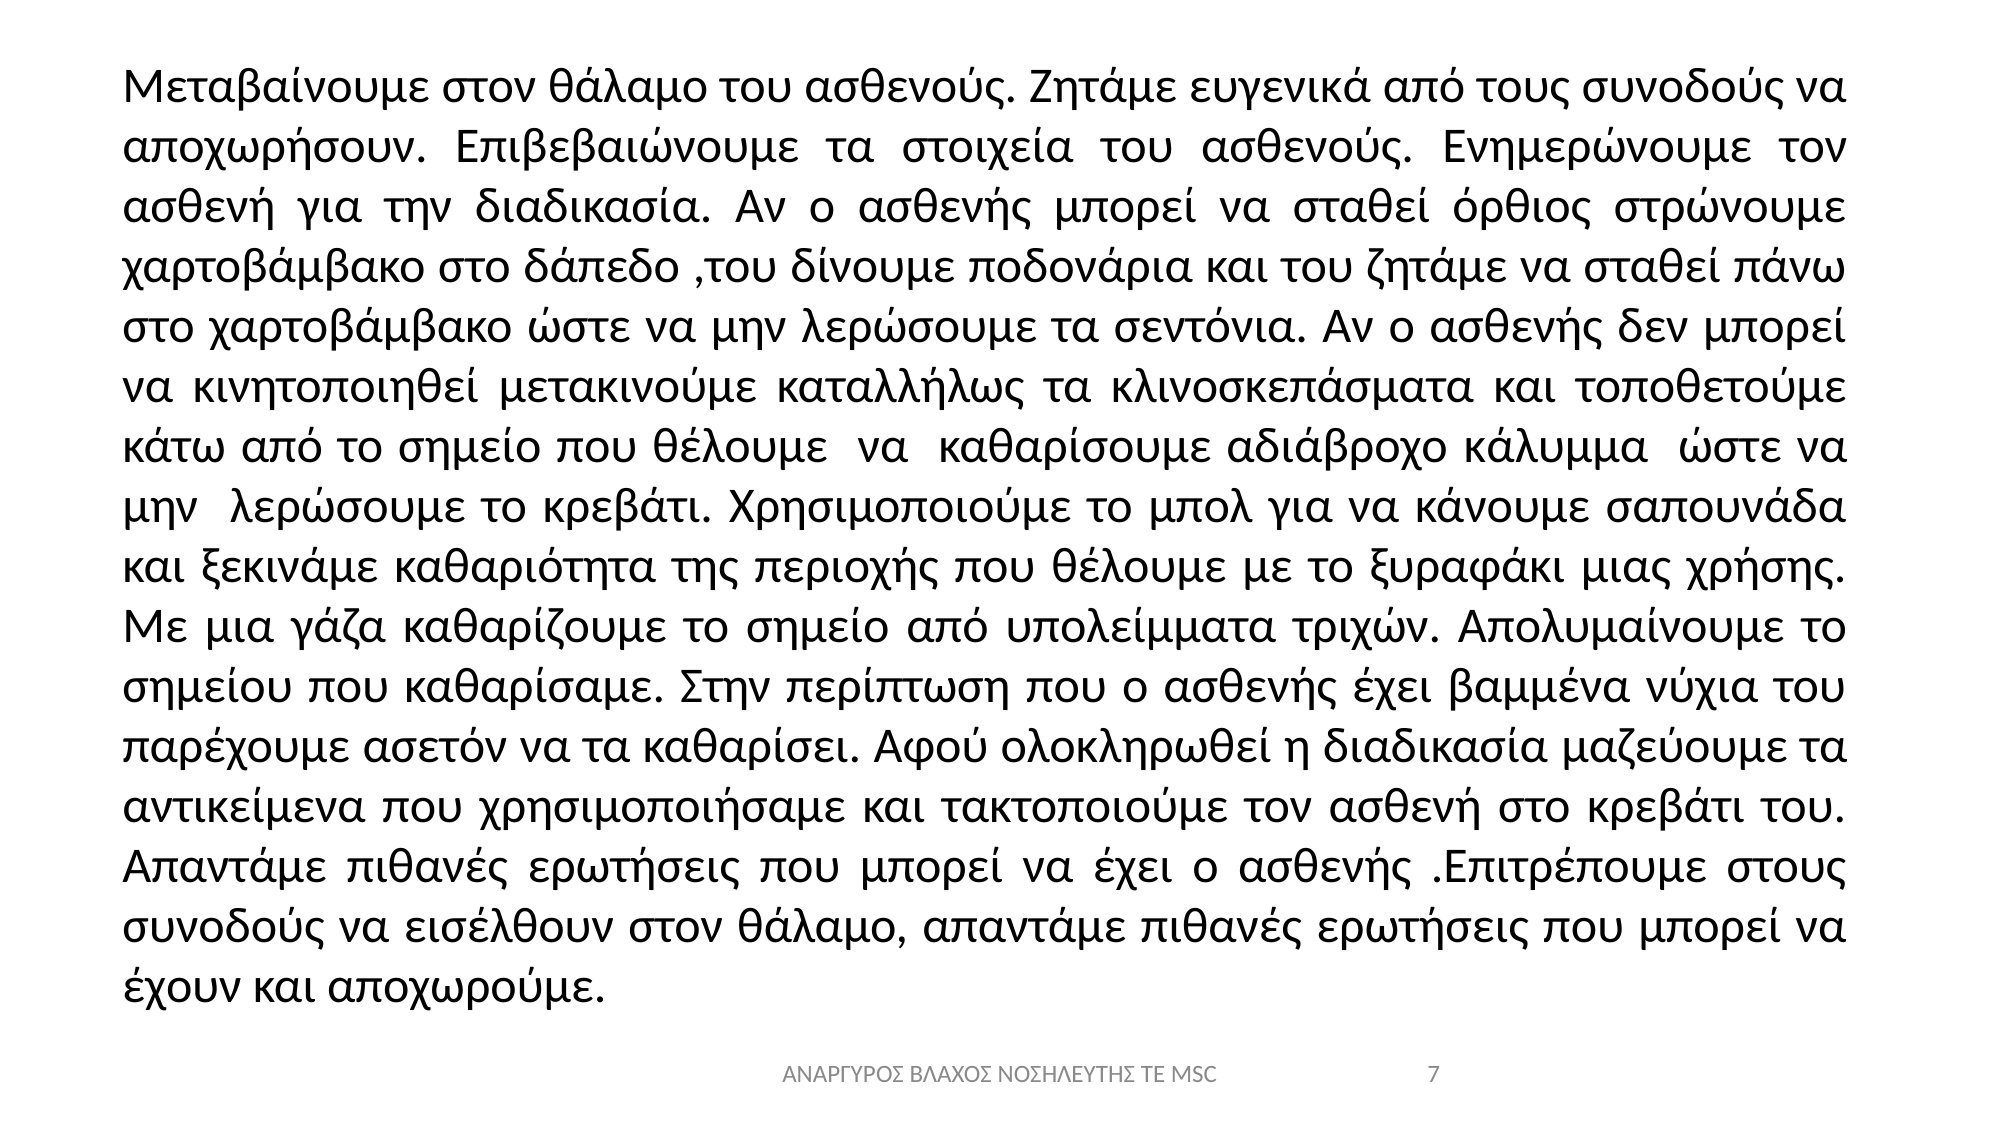

Μεταβαίνουμε στον θάλαμο του ασθενούς. Ζητάμε ευγενικά από τους συνοδούς να αποχωρήσουν. Επιβεβαιώνουμε τα στοιχεία του ασθενούς. Ενημερώνουμε τον ασθενή για την διαδικασία. Αν ο ασθενής μπορεί να σταθεί όρθιος στρώνουμε χαρτοβάμβακο στο δάπεδο ,του δίνουμε ποδονάρια και του ζητάμε να σταθεί πάνω στο χαρτοβάμβακο ώστε να μην λερώσουμε τα σεντόνια. Αν ο ασθενής δεν μπορεί να κινητοποιηθεί μετακινούμε καταλλήλως τα κλινοσκεπάσματα και τοποθετούμε κάτω από το σημείο που θέλουμε να καθαρίσουμε αδιάβροχο κάλυμμα ώστε να μην λερώσουμε το κρεβάτι. Χρησιμοποιούμε το μπολ για να κάνουμε σαπουνάδα και ξεκινάμε καθαριότητα της περιοχής που θέλουμε με το ξυραφάκι μιας χρήσης. Με μια γάζα καθαρίζουμε το σημείο από υπολείμματα τριχών. Απολυμαίνουμε το σημείου που καθαρίσαμε. Στην περίπτωση που ο ασθενής έχει βαμμένα νύχια του παρέχουμε ασετόν να τα καθαρίσει. Αφού ολοκληρωθεί η διαδικασία μαζεύουμε τα αντικείμενα που χρησιμοποιήσαμε και τακτοποιούμε τον ασθενή στο κρεβάτι του. Απαντάμε πιθανές ερωτήσεις που μπορεί να έχει ο ασθενής .Επιτρέπουμε στους συνοδούς να εισέλθουν στον θάλαμο, απαντάμε πιθανές ερωτήσεις που μπορεί να έχουν και αποχωρούμε.
ΑΝΑΡΓΥΡΟΣ ΒΛΑΧΟΣ ΝΟΣΗΛΕΥΤΗΣ ΤΕ ΜSC